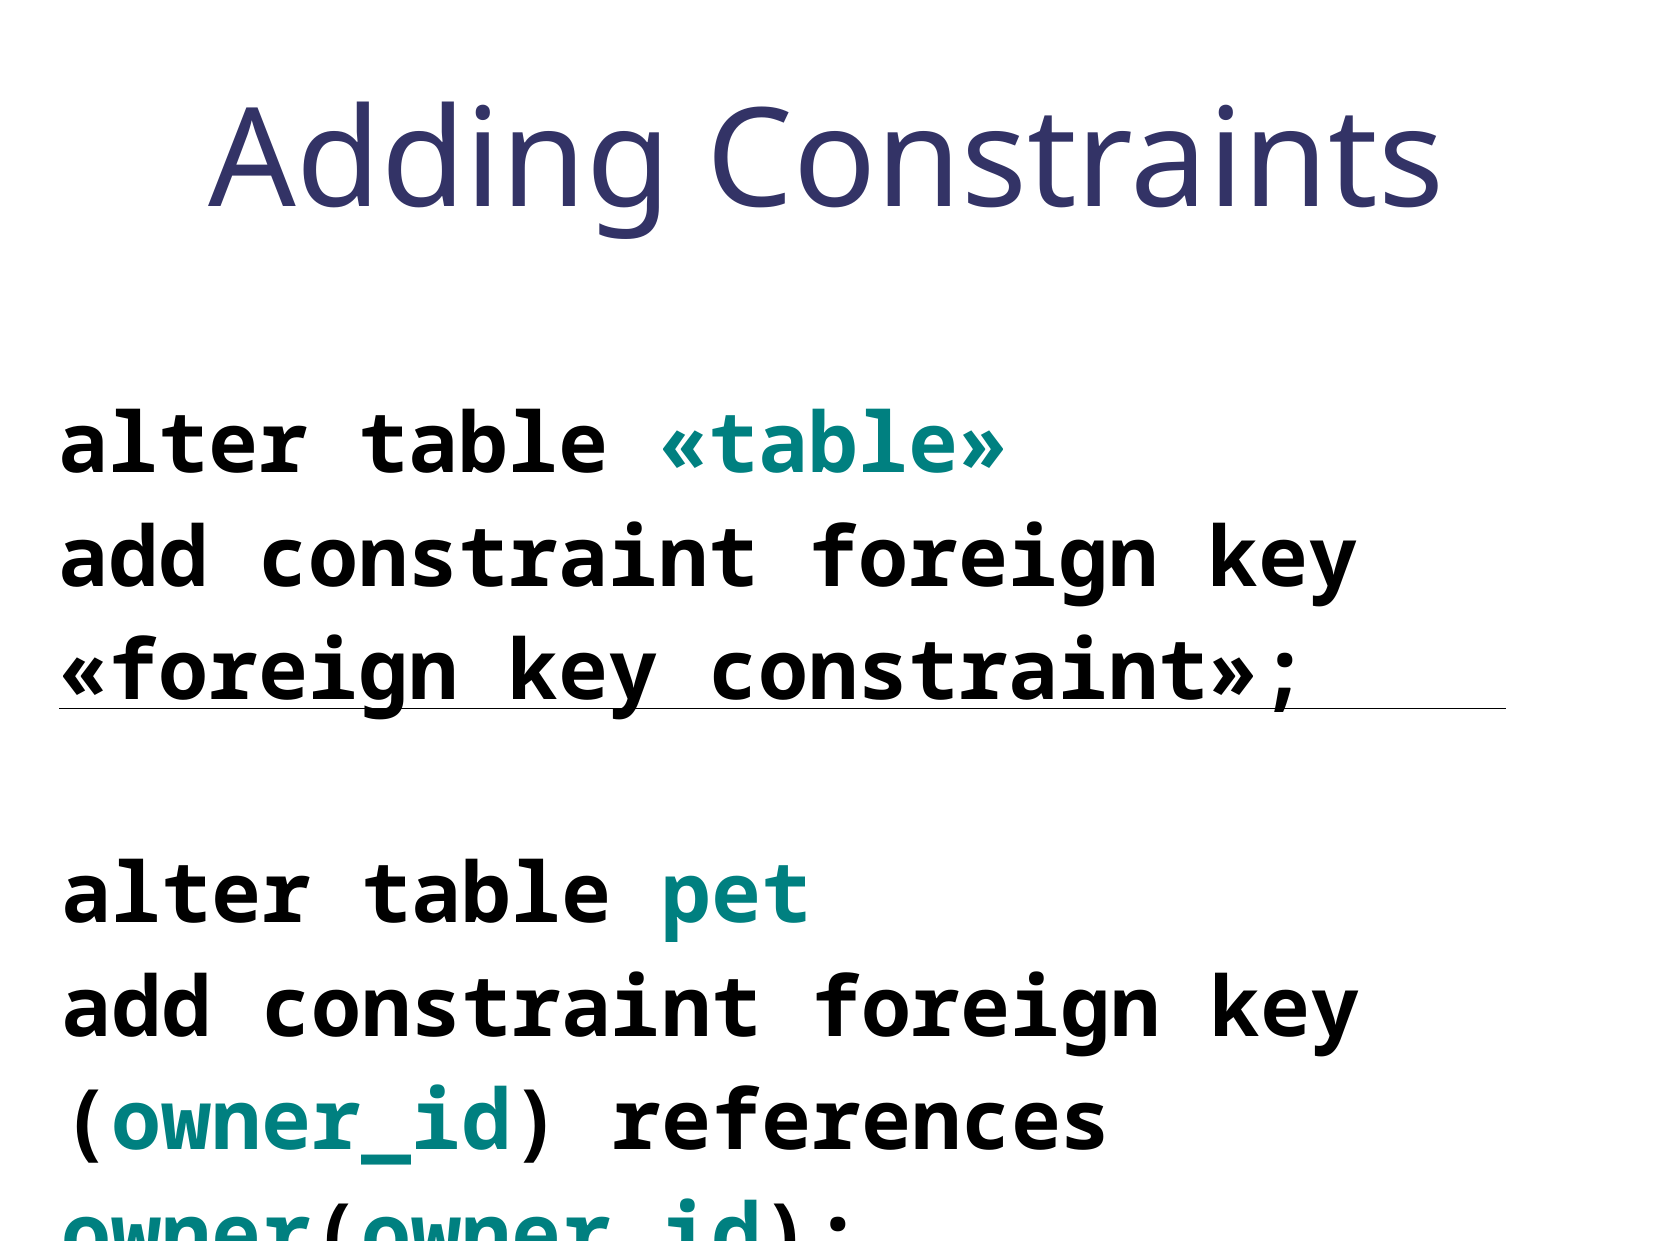

# Adding Constraints
alter table «table»
add constraint foreign key
«foreign key constraint»;
alter table pet
add constraint foreign key (owner_id) references owner(owner_id);